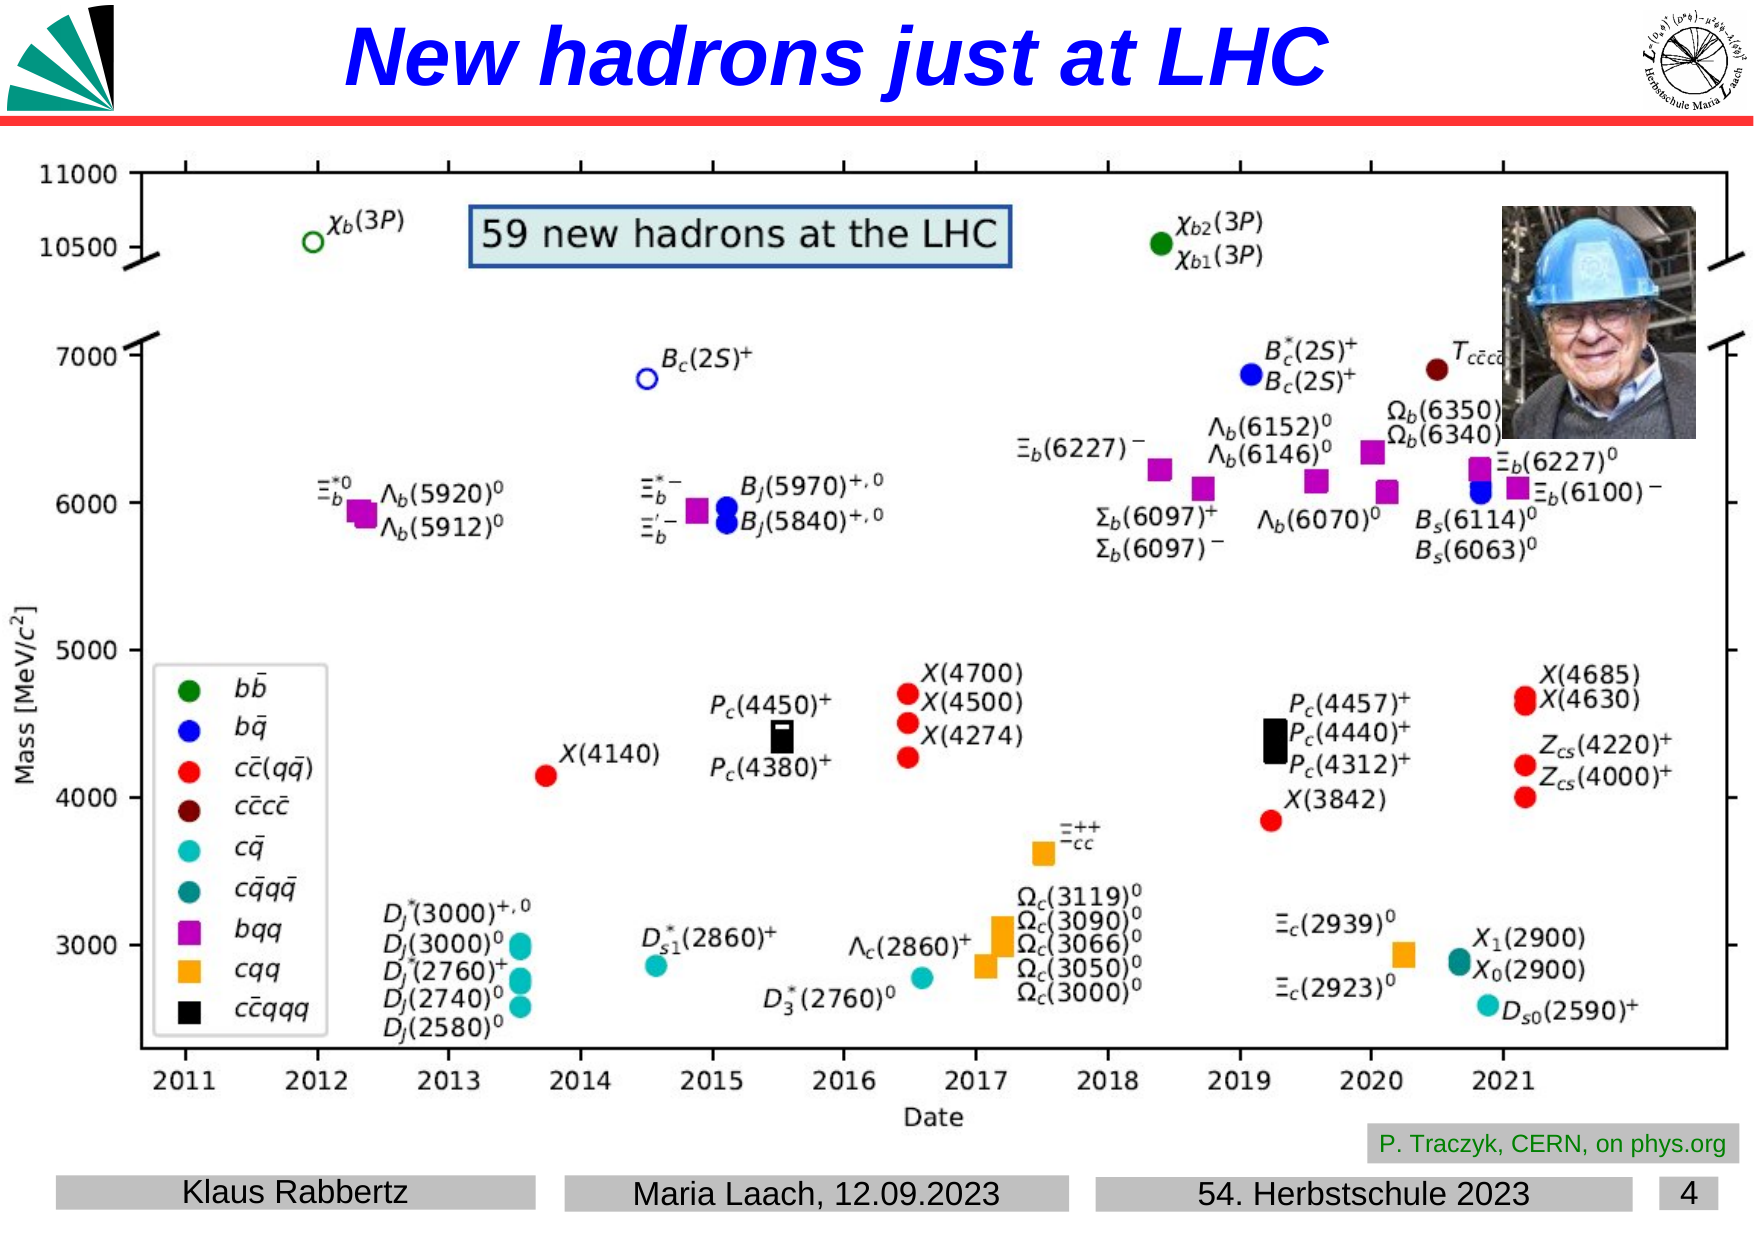

# New hadrons just at LHC
P. Traczyk, CERN, on phys.org